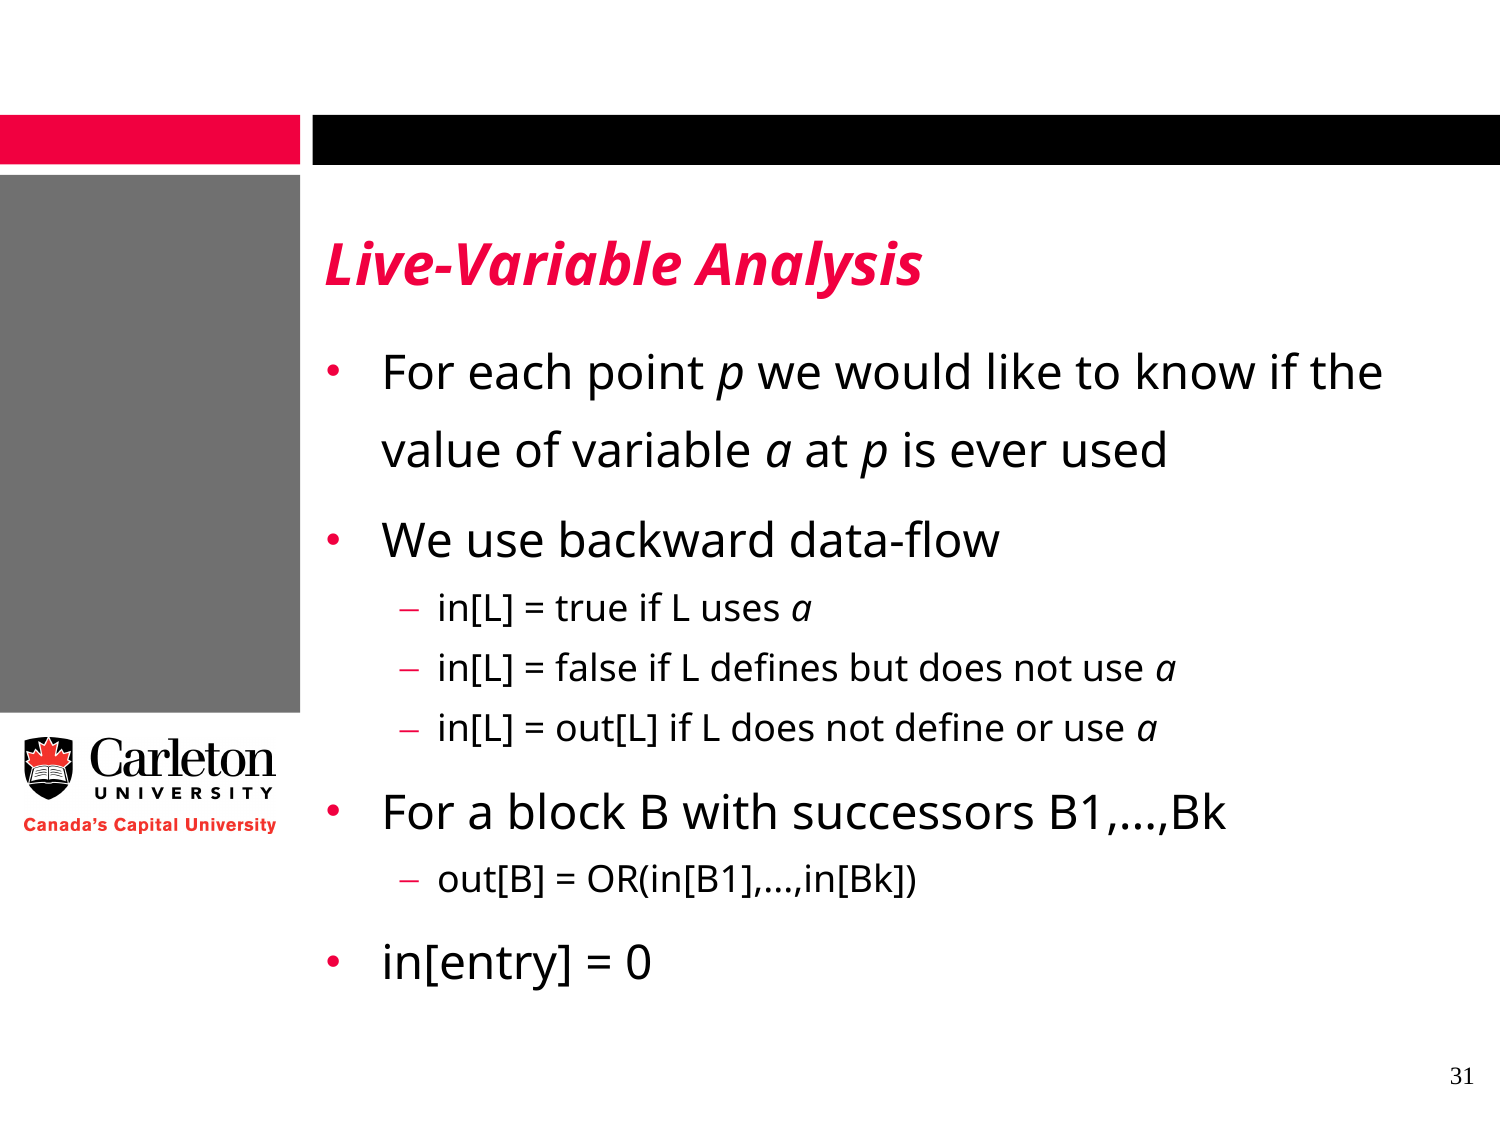

# Live-Variable Analysis
For each point p we would like to know if the value of variable a at p is ever used
We use backward data-flow
in[L] = true if L uses a
in[L] = false if L defines but does not use a
in[L] = out[L] if L does not define or use a
For a block B with successors B1,...,Bk
out[B] = OR(in[B1],...,in[Bk])
in[entry] = 0
31